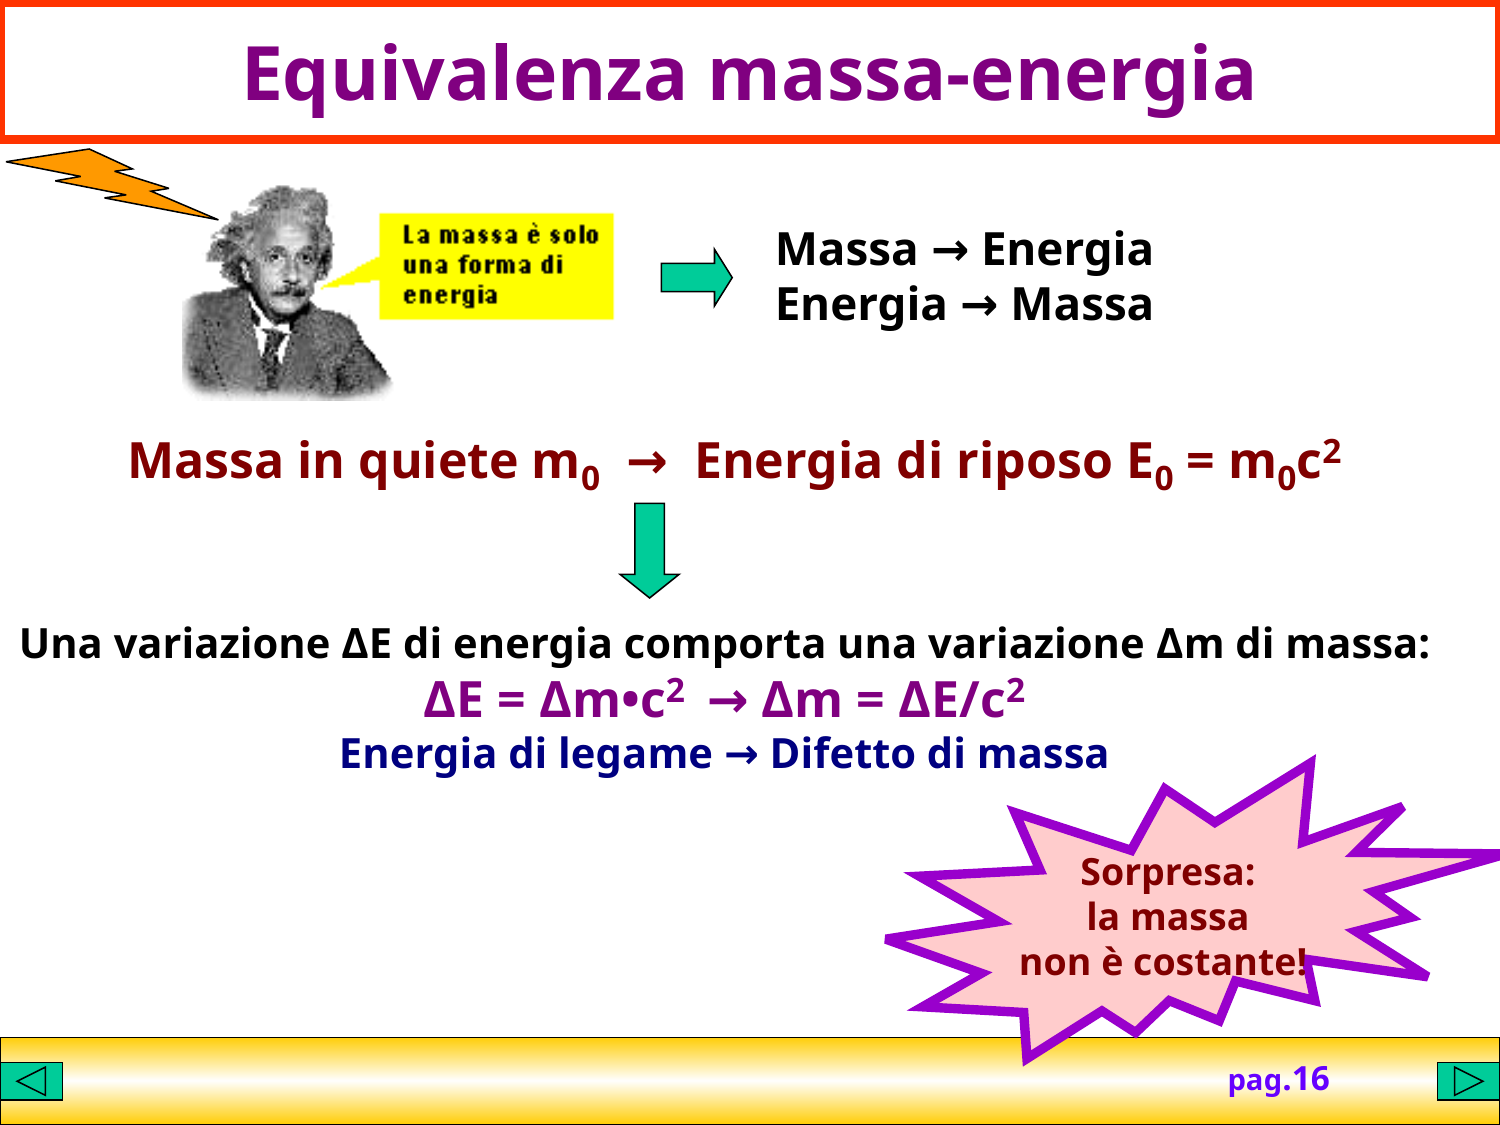

# Equivalenza massa-energia
Massa → Energia
Energia → Massa
Massa in quiete m0 → Energia di riposo E0 = m0c2
Una variazione ΔE di energia comporta una variazione Δm di massa:
ΔE = Δm•c2 → Δm = ΔE/c2
Energia di legame → Difetto di massa
Sorpresa:
la massa
non è costante!
16